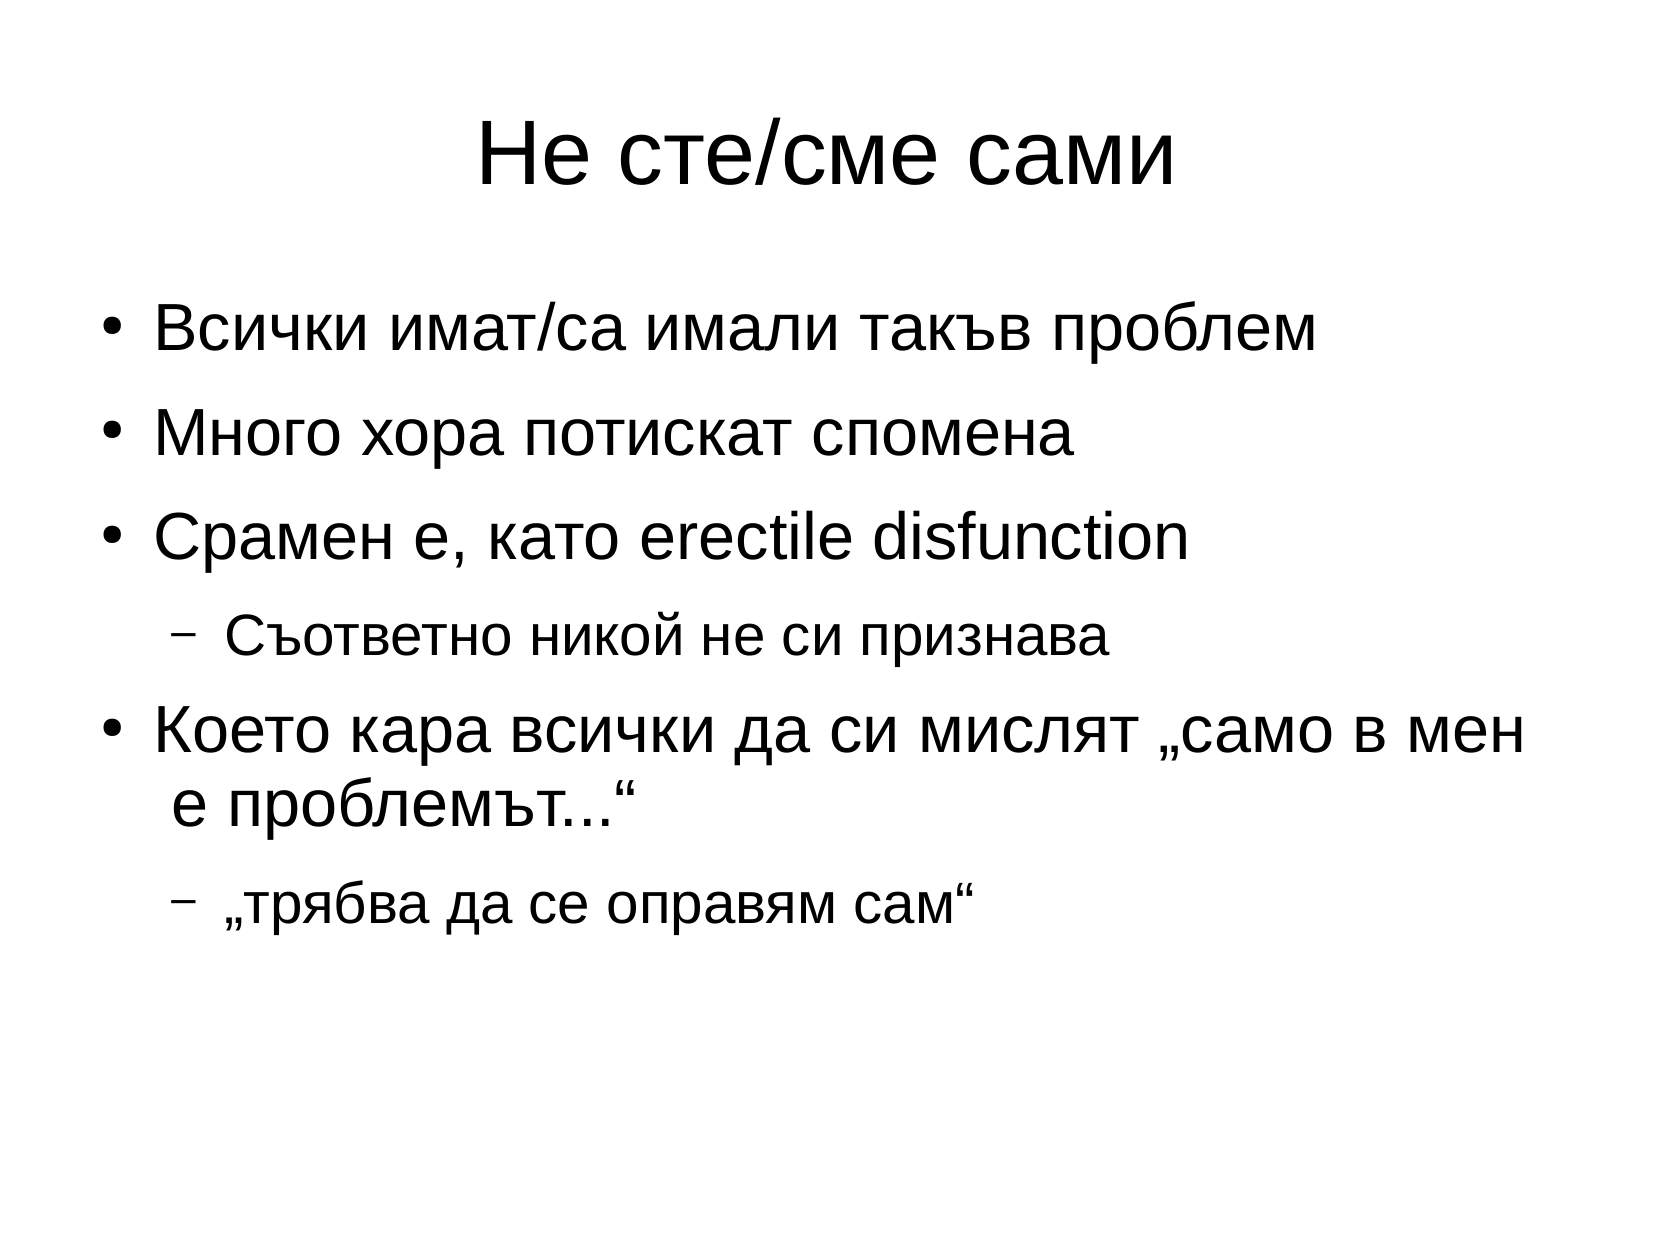

# Не сте/сме сами
Всички имат/са имали такъв проблем
Много хора потискат спомена
Срамен е, като erectile disfunction
Съответно никой не си признава
Което кара всички да си мислят „само в мен е проблемът...“
„трябва да се оправям сам“